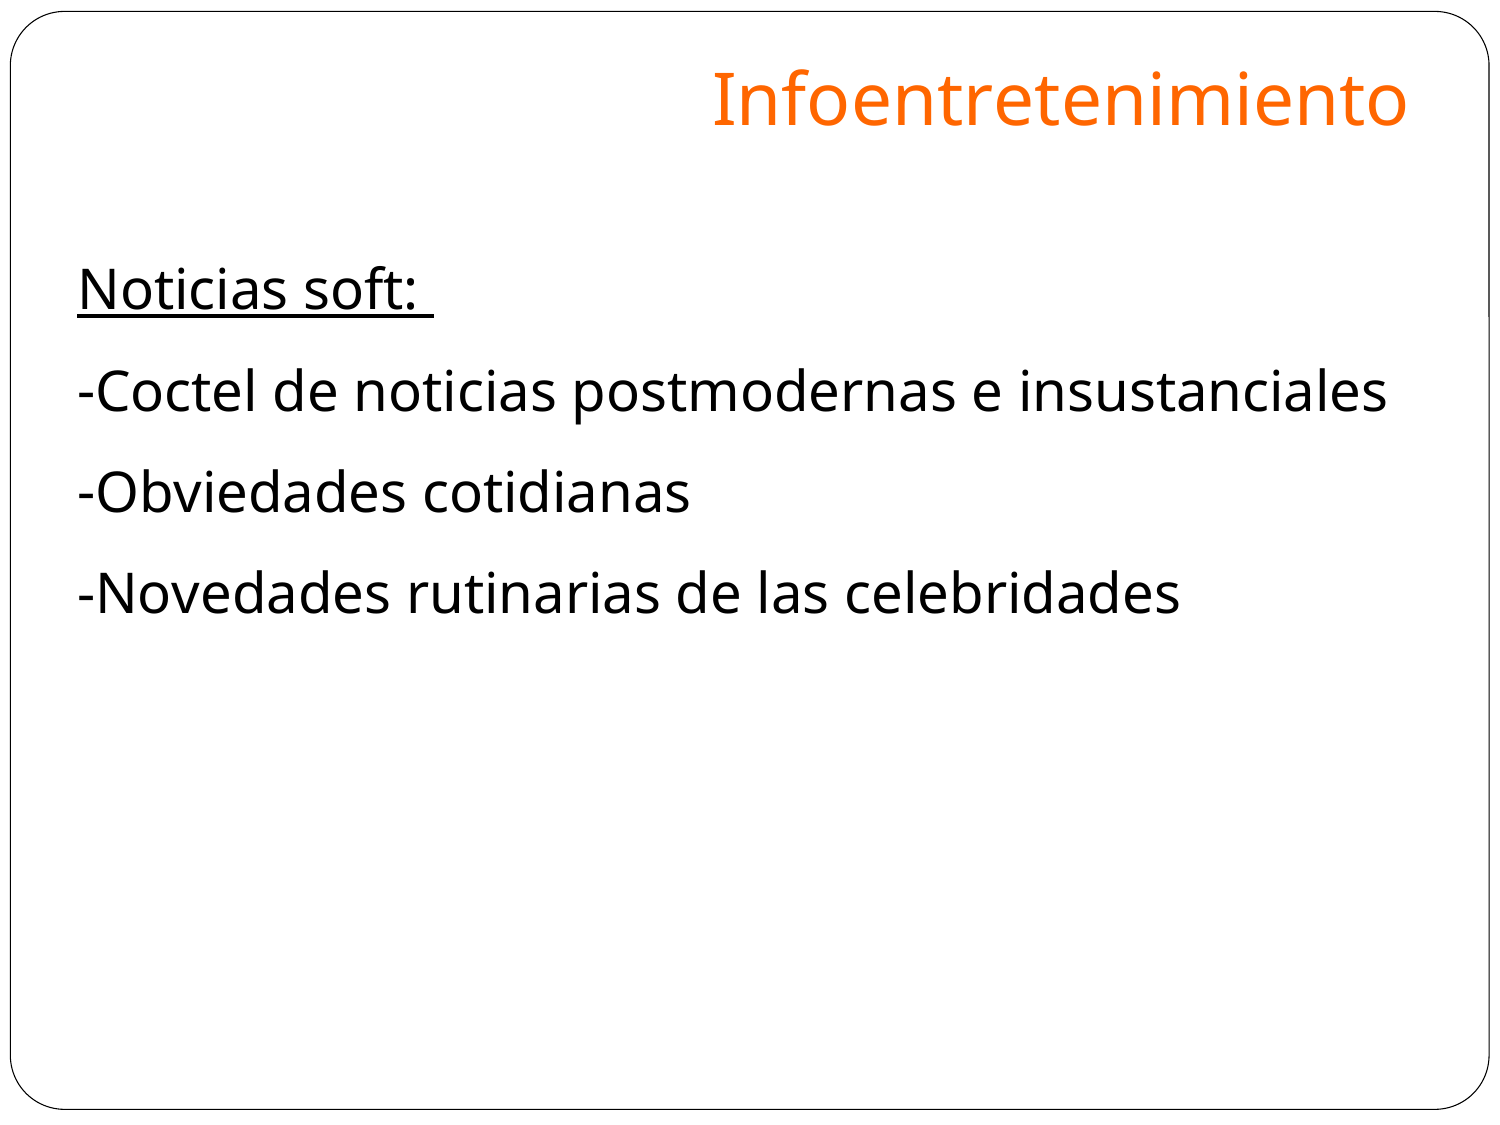

#
Infoentretenimiento
Noticias soft:
Coctel de noticias postmodernas e insustanciales
Obviedades cotidianas
Novedades rutinarias de las celebridades